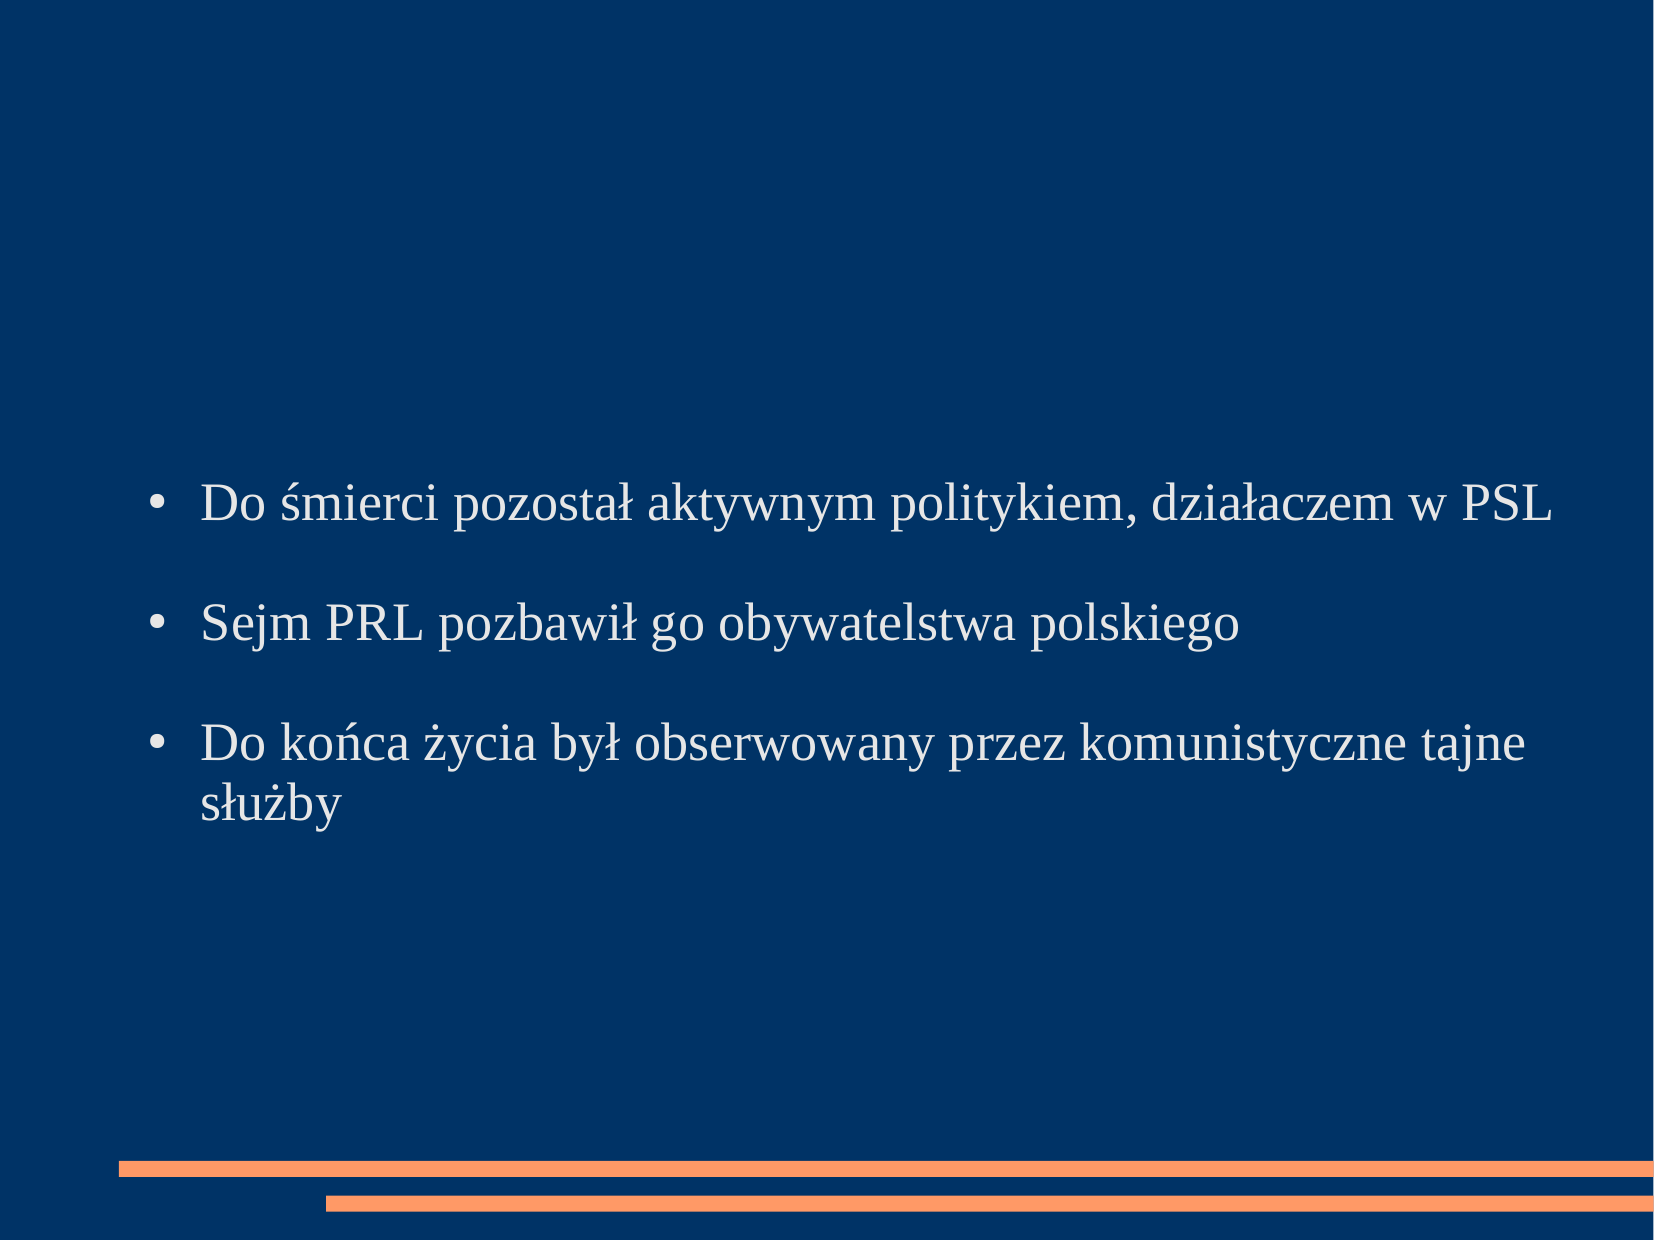

#
Do śmierci pozostał aktywnym politykiem, działaczem w PSL
Sejm PRL pozbawił go obywatelstwa polskiego
Do końca życia był obserwowany przez komunistyczne tajne służby